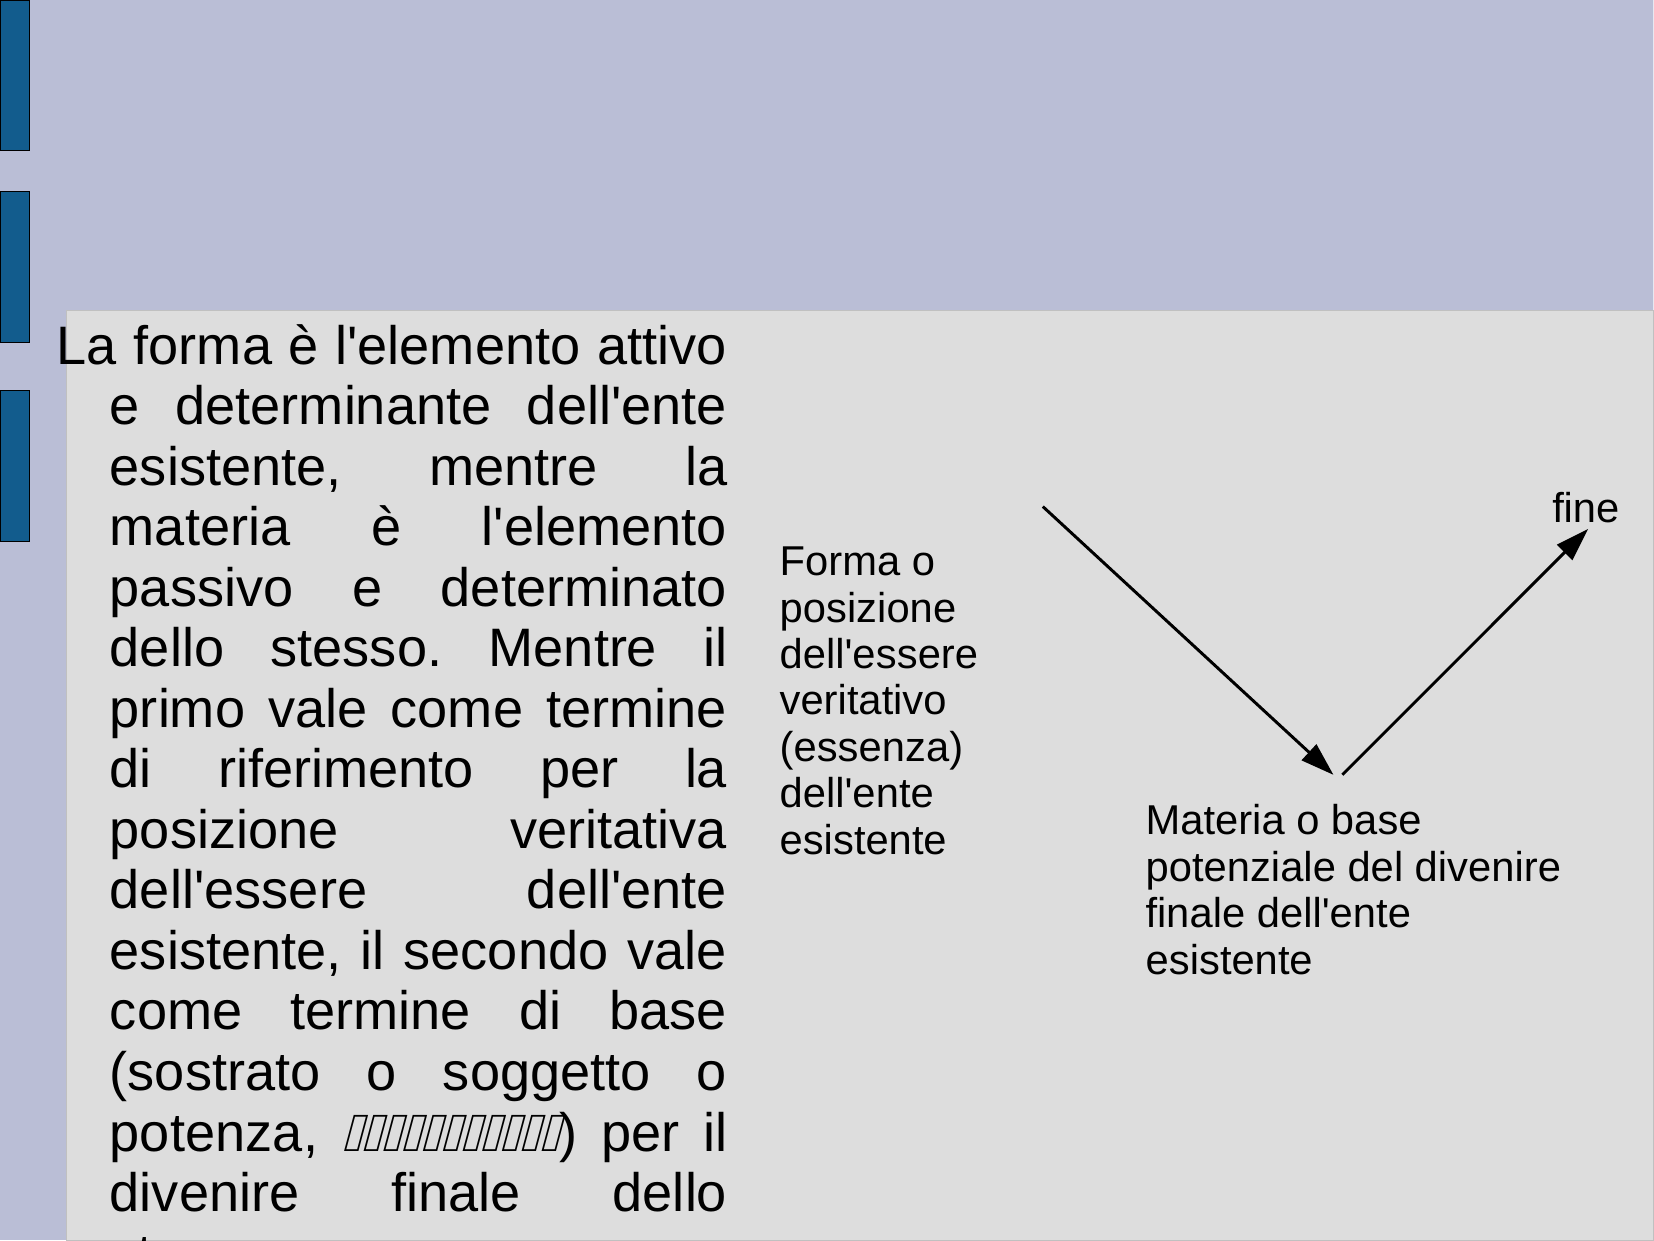

#
La forma è l'elemento attivo e determinante dell'ente esistente, mentre la materia è l'elemento passivo e determinato dello stesso. Mentre il primo vale come termine di riferimento per la posizione veritativa dell'essere dell'ente esistente, il secondo vale come termine di base (sostrato o soggetto o potenza, ) per il divenire finale dello stesso.
fine
Forma o posizione dell'essere veritativo (essenza) dell'ente esistente
Materia o base potenziale del divenire finale dell'ente esistente